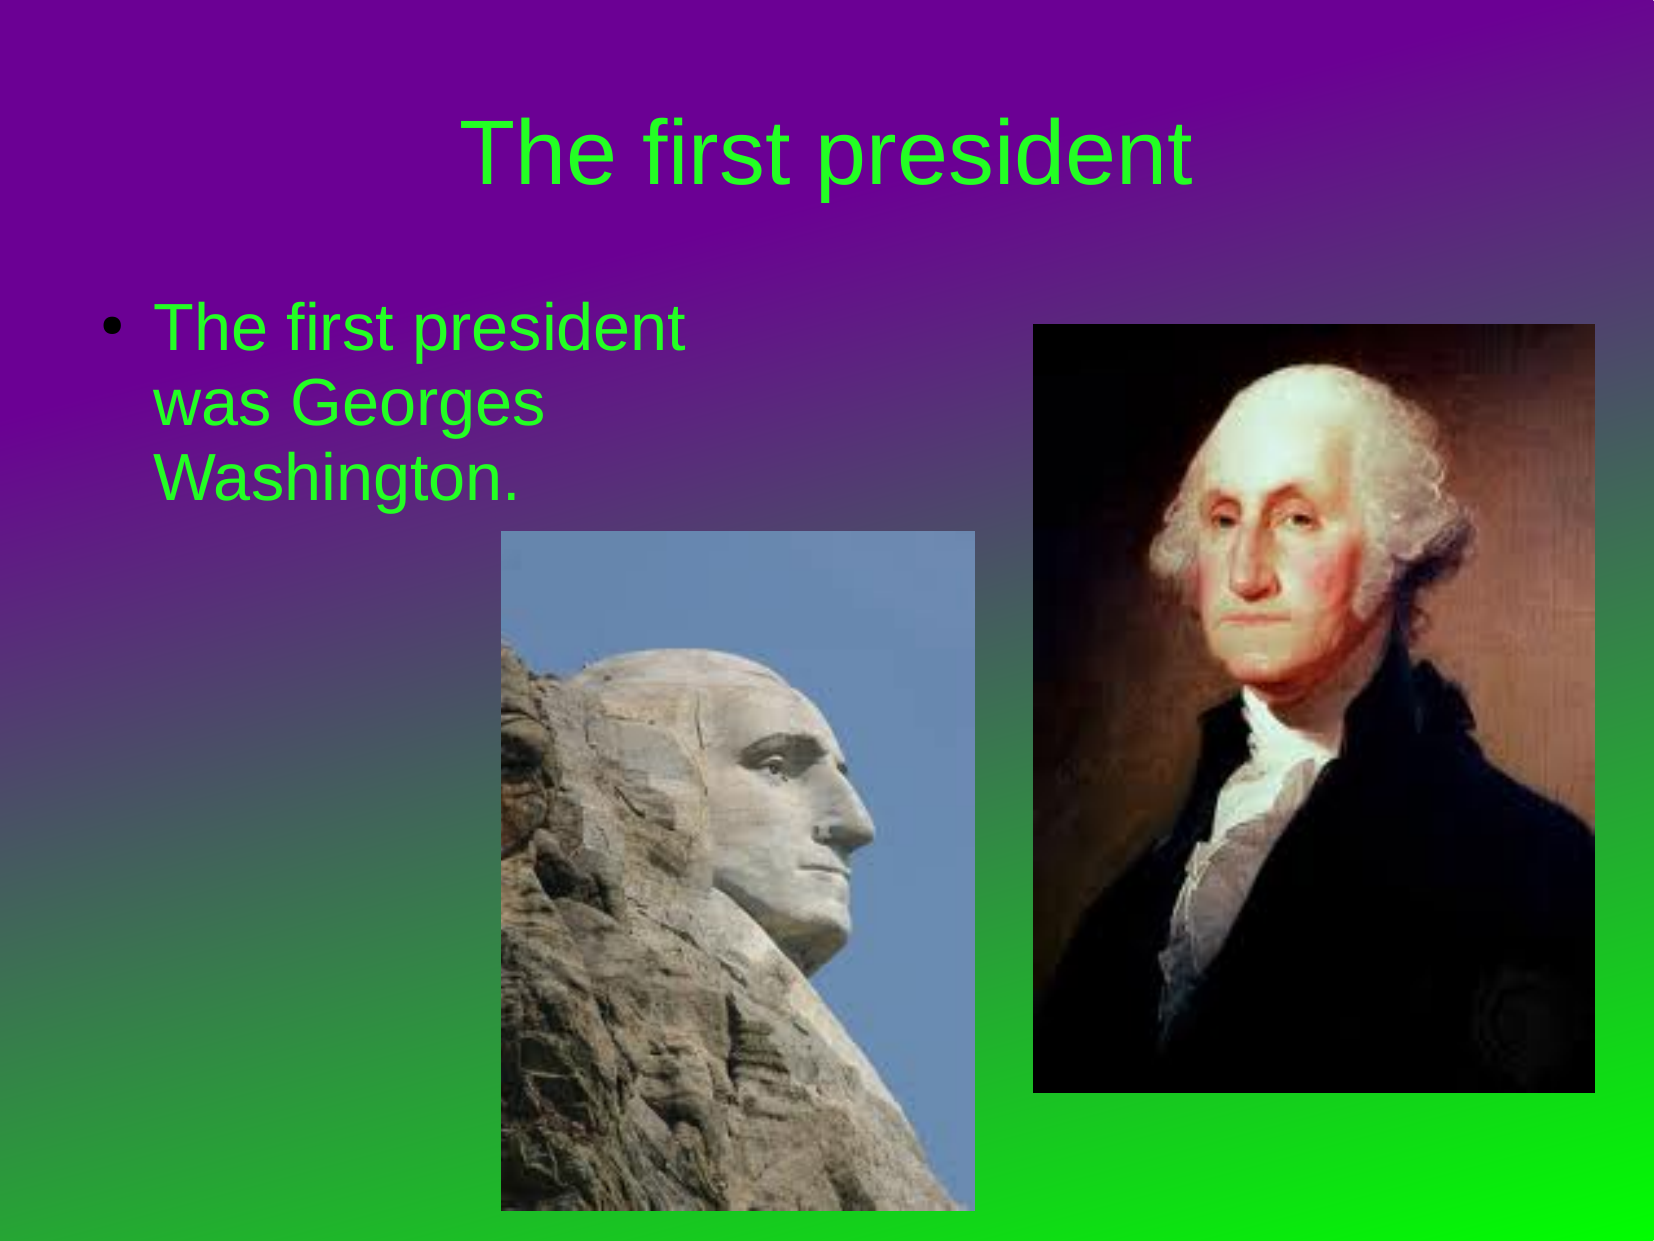

# The first president
The first president was Georges Washington.